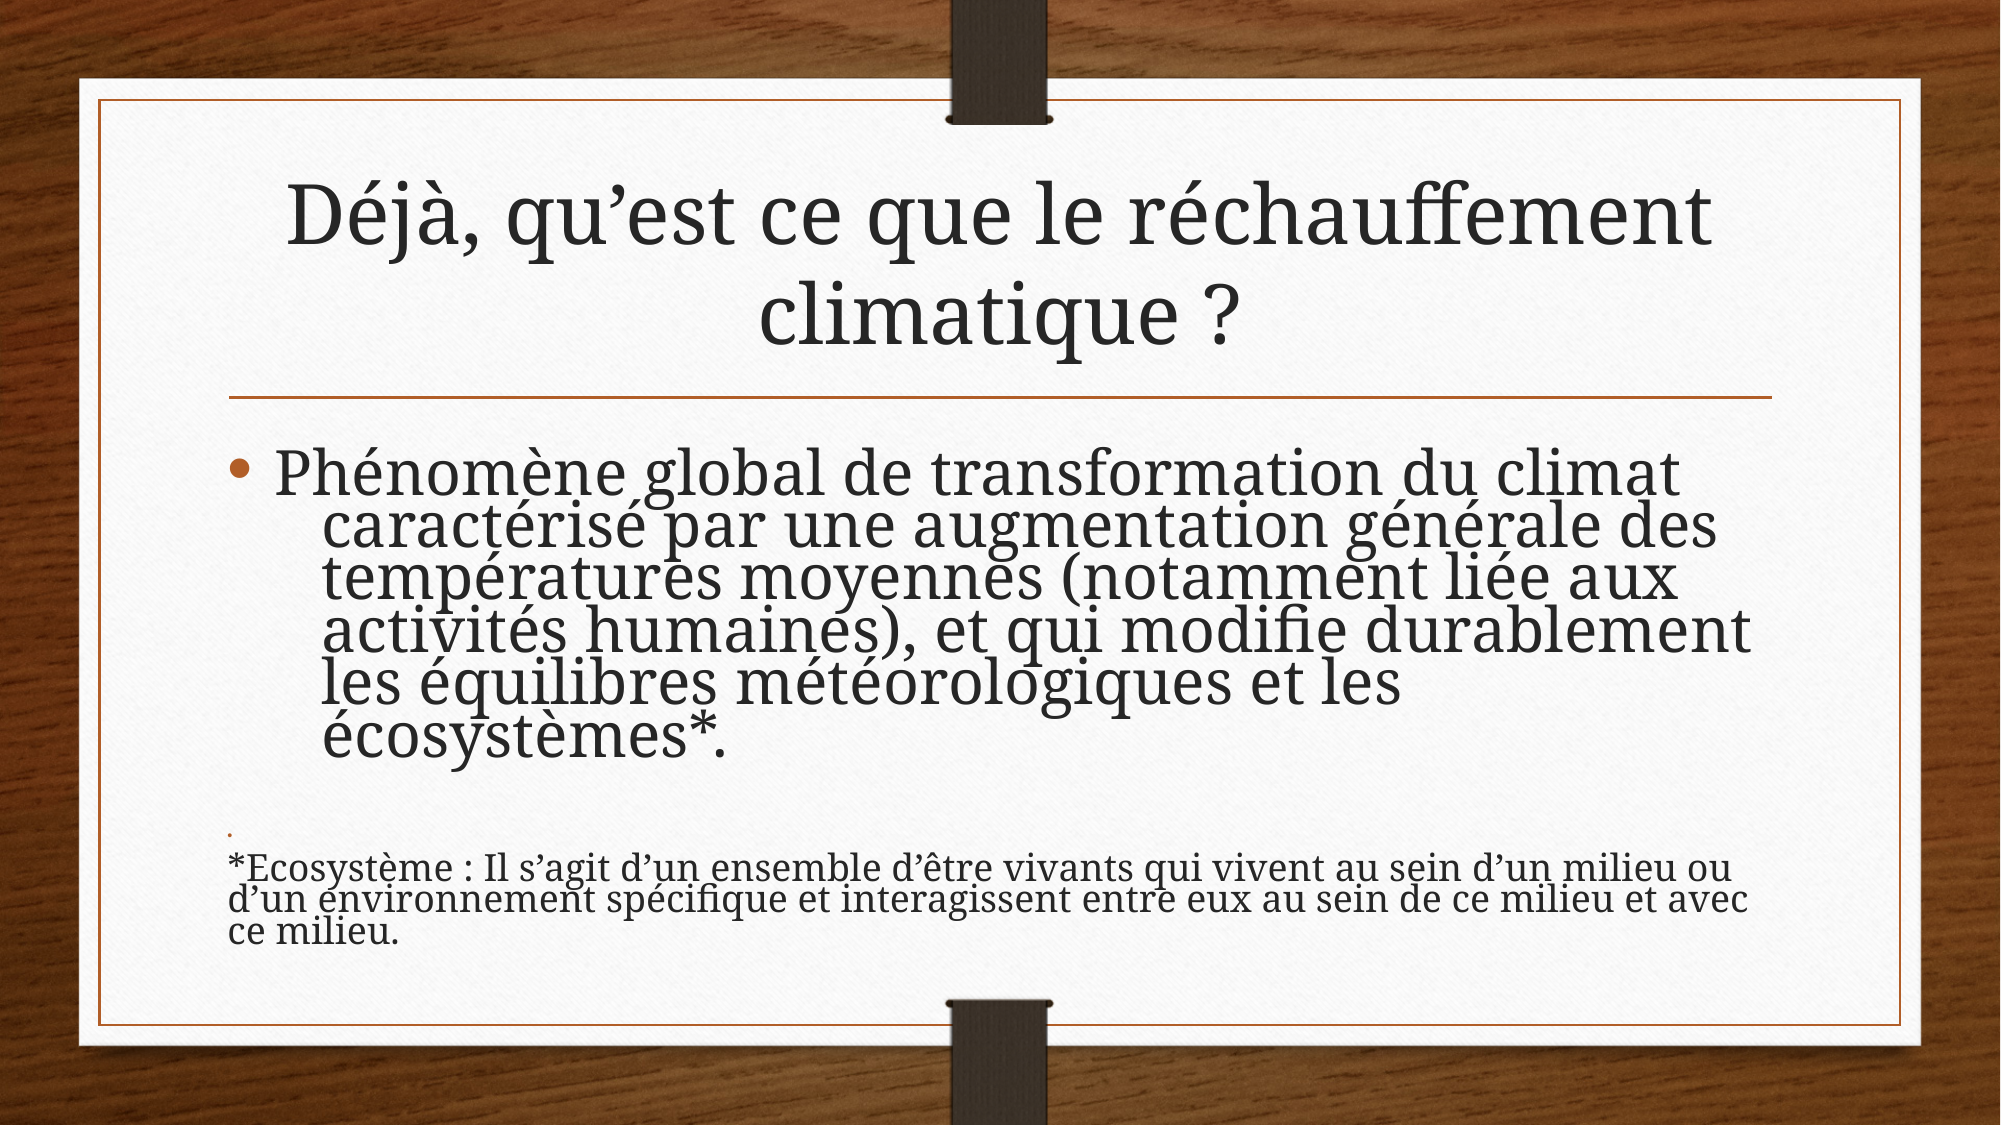

# Déjà, qu’est ce que le réchauffement climatique ?
Phénomène global de transformation du climat caractérisé par une augmentation générale des températures moyennes (notamment liée aux activités humaines), et qui modifie durablement les équilibres météorologiques et les écosystèmes*.
*Ecosystème : Il s’agit d’un ensemble d’être vivants qui vivent au sein d’un milieu ou d’un environnement spécifique et interagissent entre eux au sein de ce milieu et avec ce milieu.